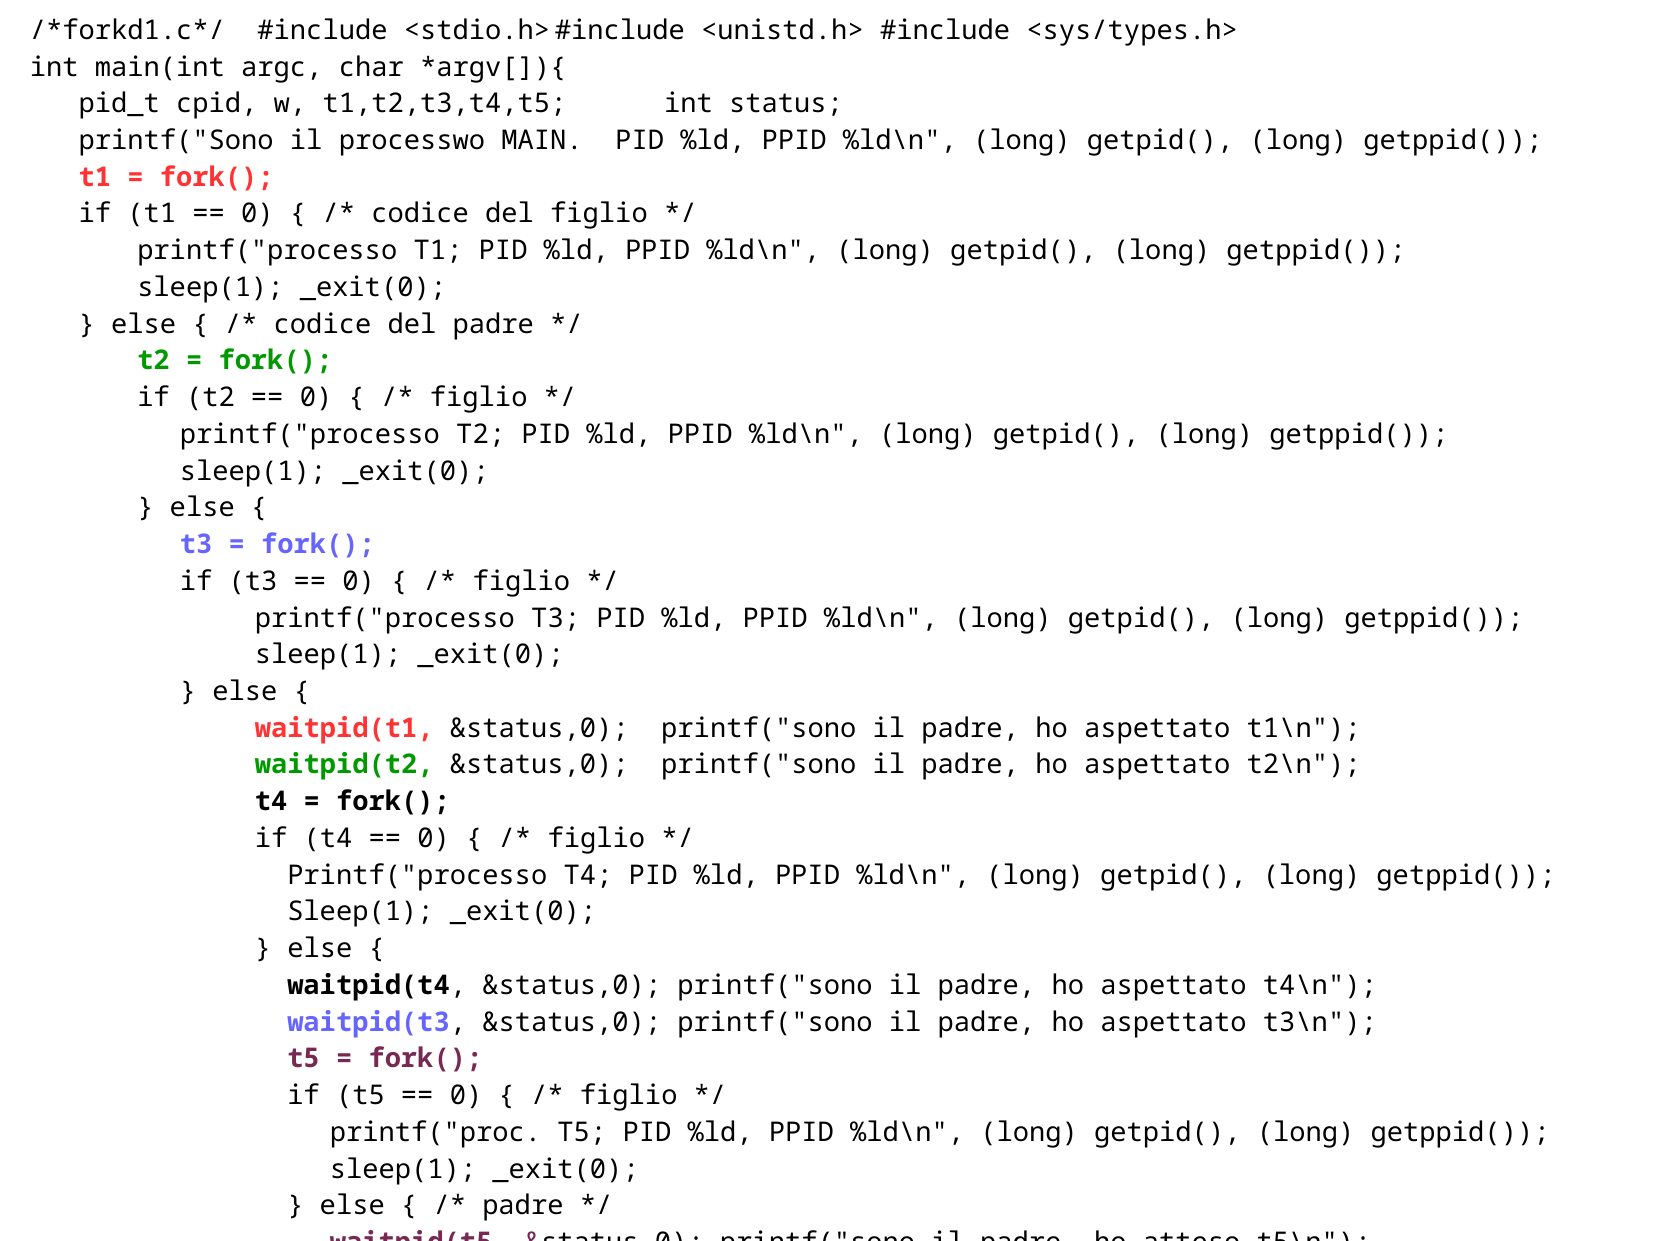

/*forkd1.c*/ #include <stdio.h>	#include <unistd.h> #include <sys/types.h>
int main(int argc, char *argv[]){
 pid_t cpid, w, t1,t2,t3,t4,t5; int status;
 printf("Sono il processwo MAIN. PID %ld, PPID %ld\n", (long) getpid(), (long) getppid());
 t1 = fork();
 if (t1 == 0) { /* codice del figlio */
	 printf("processo T1; PID %ld, PPID %ld\n", (long) getpid(), (long) getppid());
	 sleep(1); _exit(0);
 } else { /* codice del padre */
	 t2 = fork();
	 if (t2 == 0) { /* figlio */
		printf("processo T2; PID %ld, PPID %ld\n", (long) getpid(), (long) getppid());
		sleep(1); _exit(0);
	 } else {
		t3 = fork();
		if (t3 == 0) { /* figlio */
			printf("processo T3; PID %ld, PPID %ld\n", (long) getpid(), (long) getppid());
			sleep(1); _exit(0);
		} else {
			waitpid(t1, &status,0); printf("sono il padre, ho aspettato t1\n");
			waitpid(t2, &status,0); printf("sono il padre, ho aspettato t2\n");
			t4 = fork();
			if (t4 == 0) { /* figlio */
			 Printf("processo T4; PID %ld, PPID %ld\n", (long) getpid(), (long) getppid());
			 Sleep(1); _exit(0);
			} else {
			 waitpid(t4, &status,0); printf("sono il padre, ho aspettato t4\n");
			 waitpid(t3, &status,0); printf("sono il padre, ho aspettato t3\n");
			 t5 = fork();
			 if (t5 == 0) { /* figlio */
				printf("proc. T5; PID %ld, PPID %ld\n", (long) getpid(), (long) getppid());
				sleep(1); _exit(0);
			 } else { /* padre */																		waitpid(t5, &status,0); printf("sono il padre, ho atteso t5\n");
				}
			}
		}
	 }
 }
}